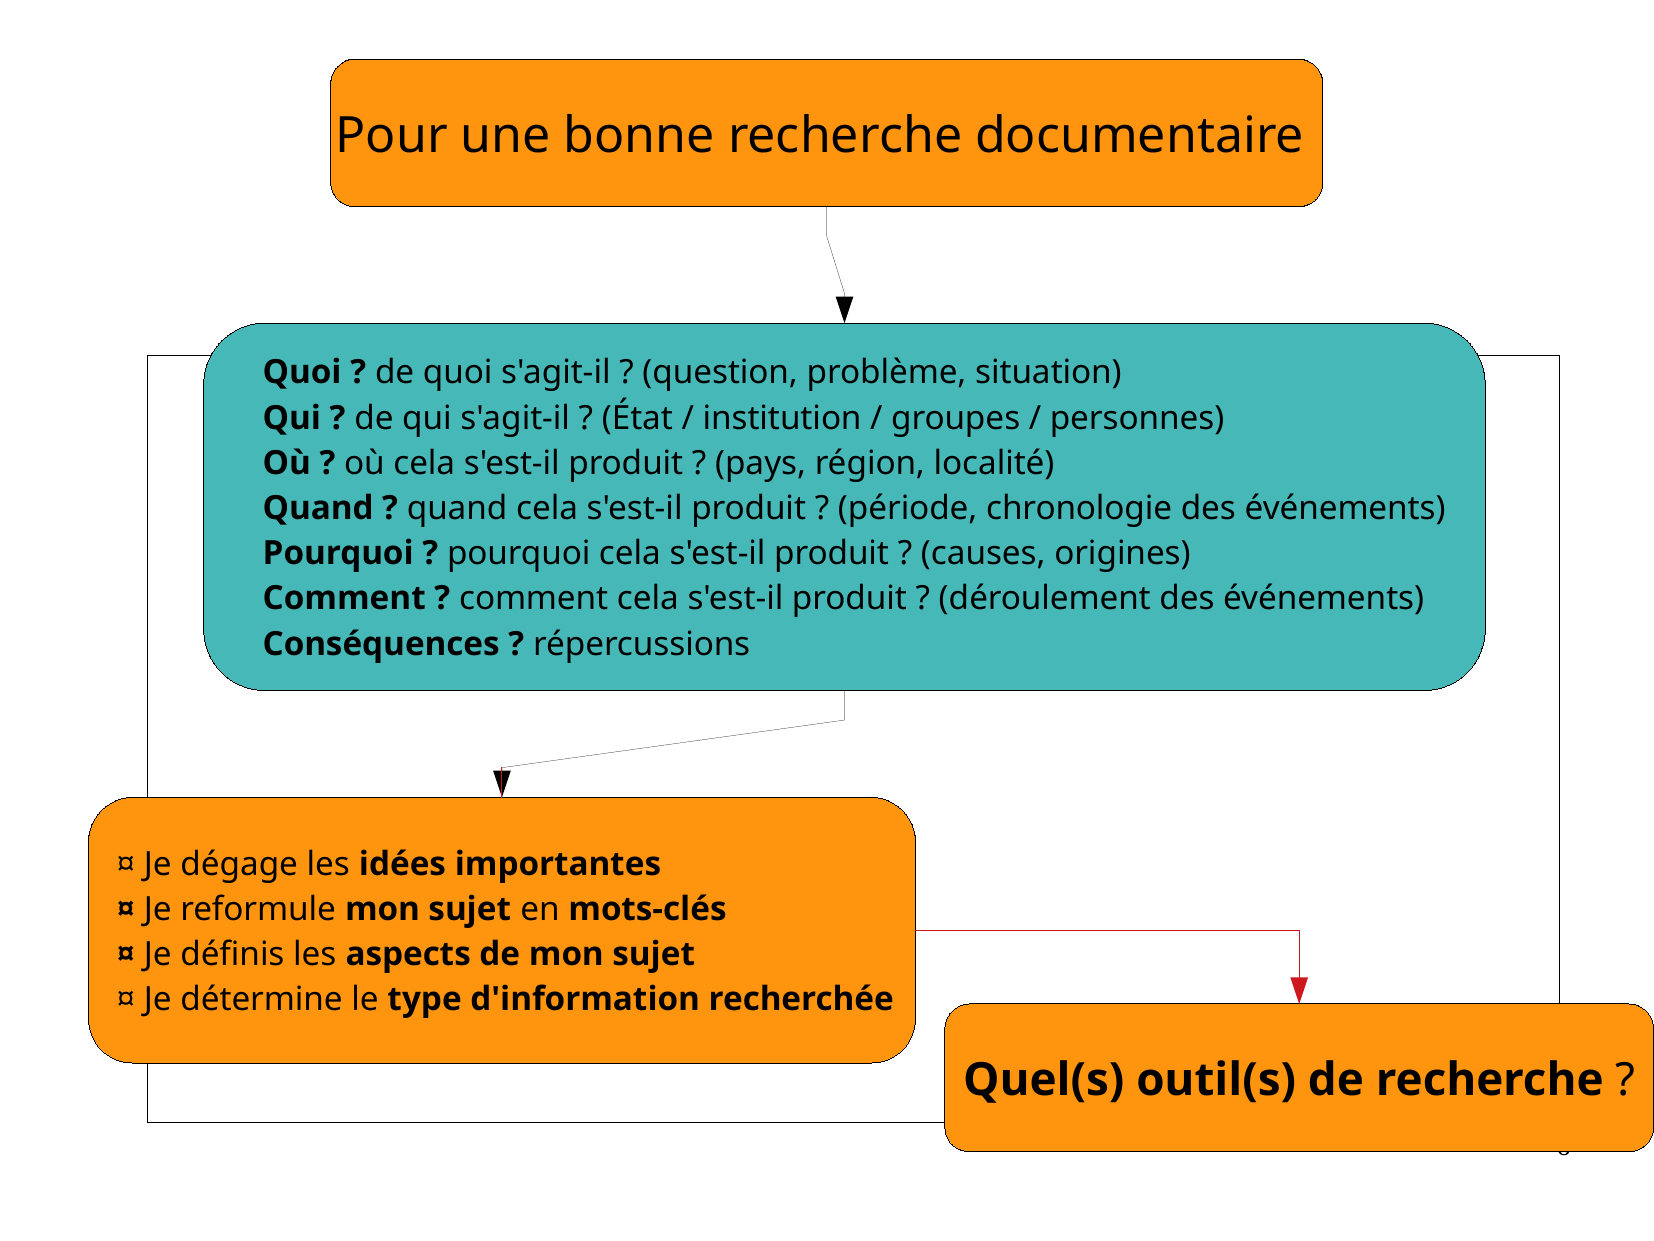

Pour une bonne recherche documentaire
 Quoi ? de quoi s'agit-il ? (question, problème, situation)
 Qui ? de qui s'agit-il ? (État / institution / groupes / personnes)
 Où ? où cela s'est-il produit ? (pays, région, localité)
 Quand ? quand cela s'est-il produit ? (période, chronologie des événements)
 Pourquoi ? pourquoi cela s'est-il produit ? (causes, origines)
 Comment ? comment cela s'est-il produit ? (déroulement des événements)
 Conséquences ? répercussions
¤ Je dégage les idées importantes
¤ Je reformule mon sujet en mots-clés
¤ Je définis les aspects de mon sujet
¤ Je détermine le type d'information recherchée
Quel(s) outil(s) de recherche ?
6